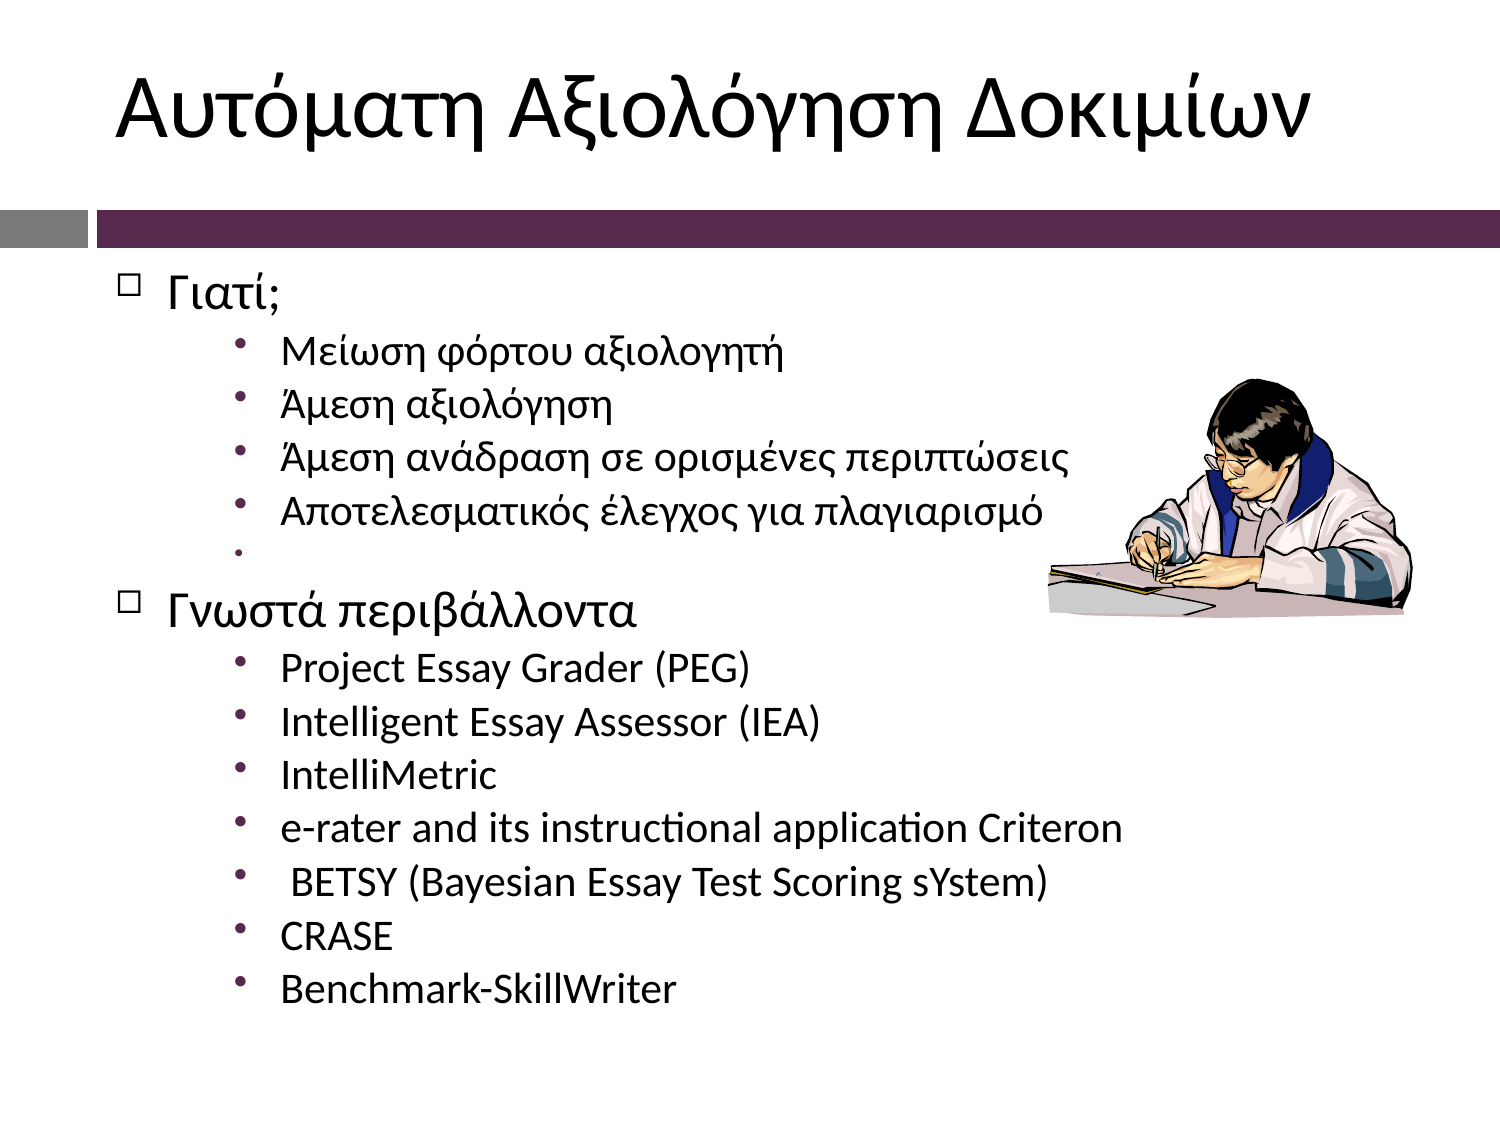

# Αυτόματη Αξιολόγηση Δοκιμίων
Γιατί;
Μείωση φόρτου αξιολογητή
Άμεση αξιολόγηση
Άμεση ανάδραση σε ορισμένες περιπτώσεις
Αποτελεσματικός έλεγχος για πλαγιαρισμό
Γνωστά περιβάλλοντα
Project Essay Grader (PEG)
Intelligent Essay Assessor (IEA)
IntelliMetric
e-rater and its instructional application Criteron
 BETSY (Bayesian Essay Test Scoring sYstem)
CRASE
Benchmark-SkillWriter